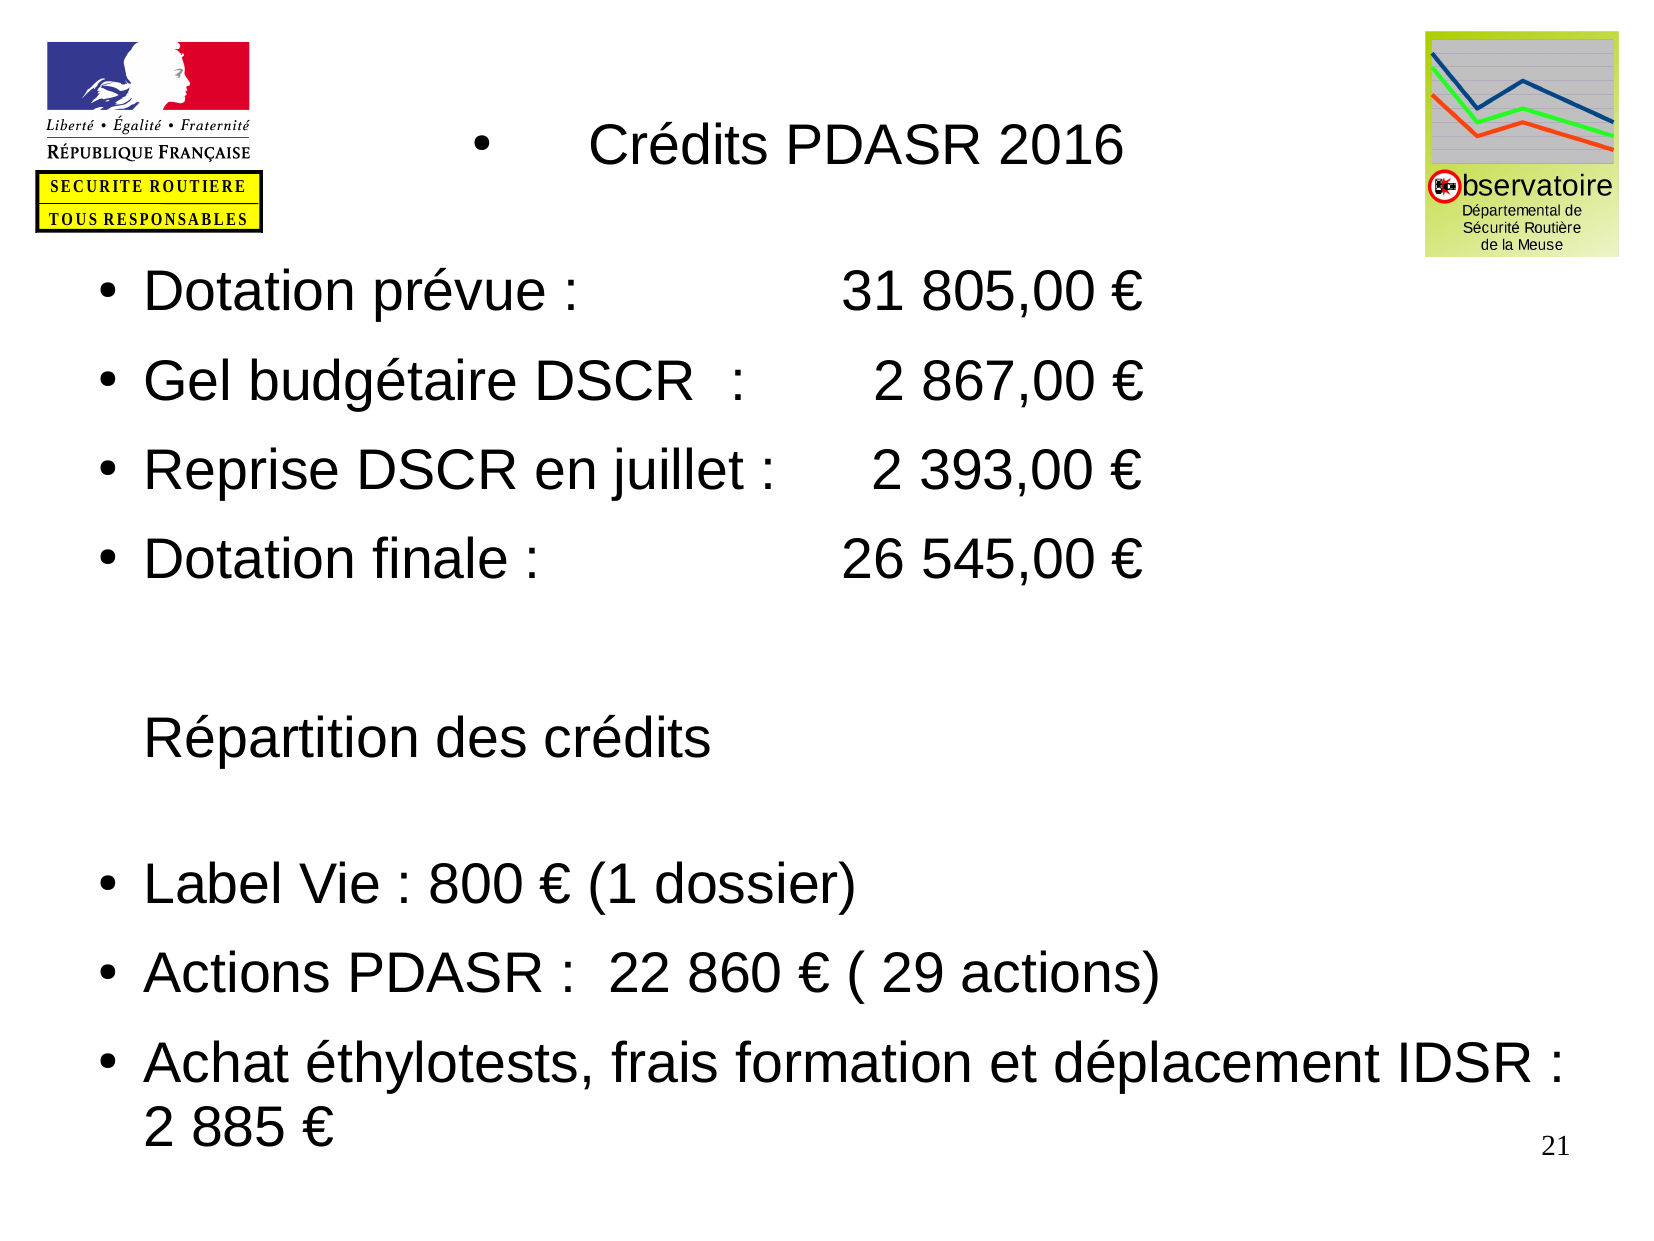

# Crédits PDASR 2016
Dotation prévue : 				31 805,00 €
Gel budgétaire DSCR	 :		 2 867,00 €
Reprise DSCR en juillet : 2 393,00 €
Dotation finale : 				26 545,00 €
Répartition des crédits
Label Vie : 800 € (1 dossier)
Actions PDASR : 22 860 € ( 29 actions)
Achat éthylotests, frais formation et déplacement IDSR : 2 885 €
21